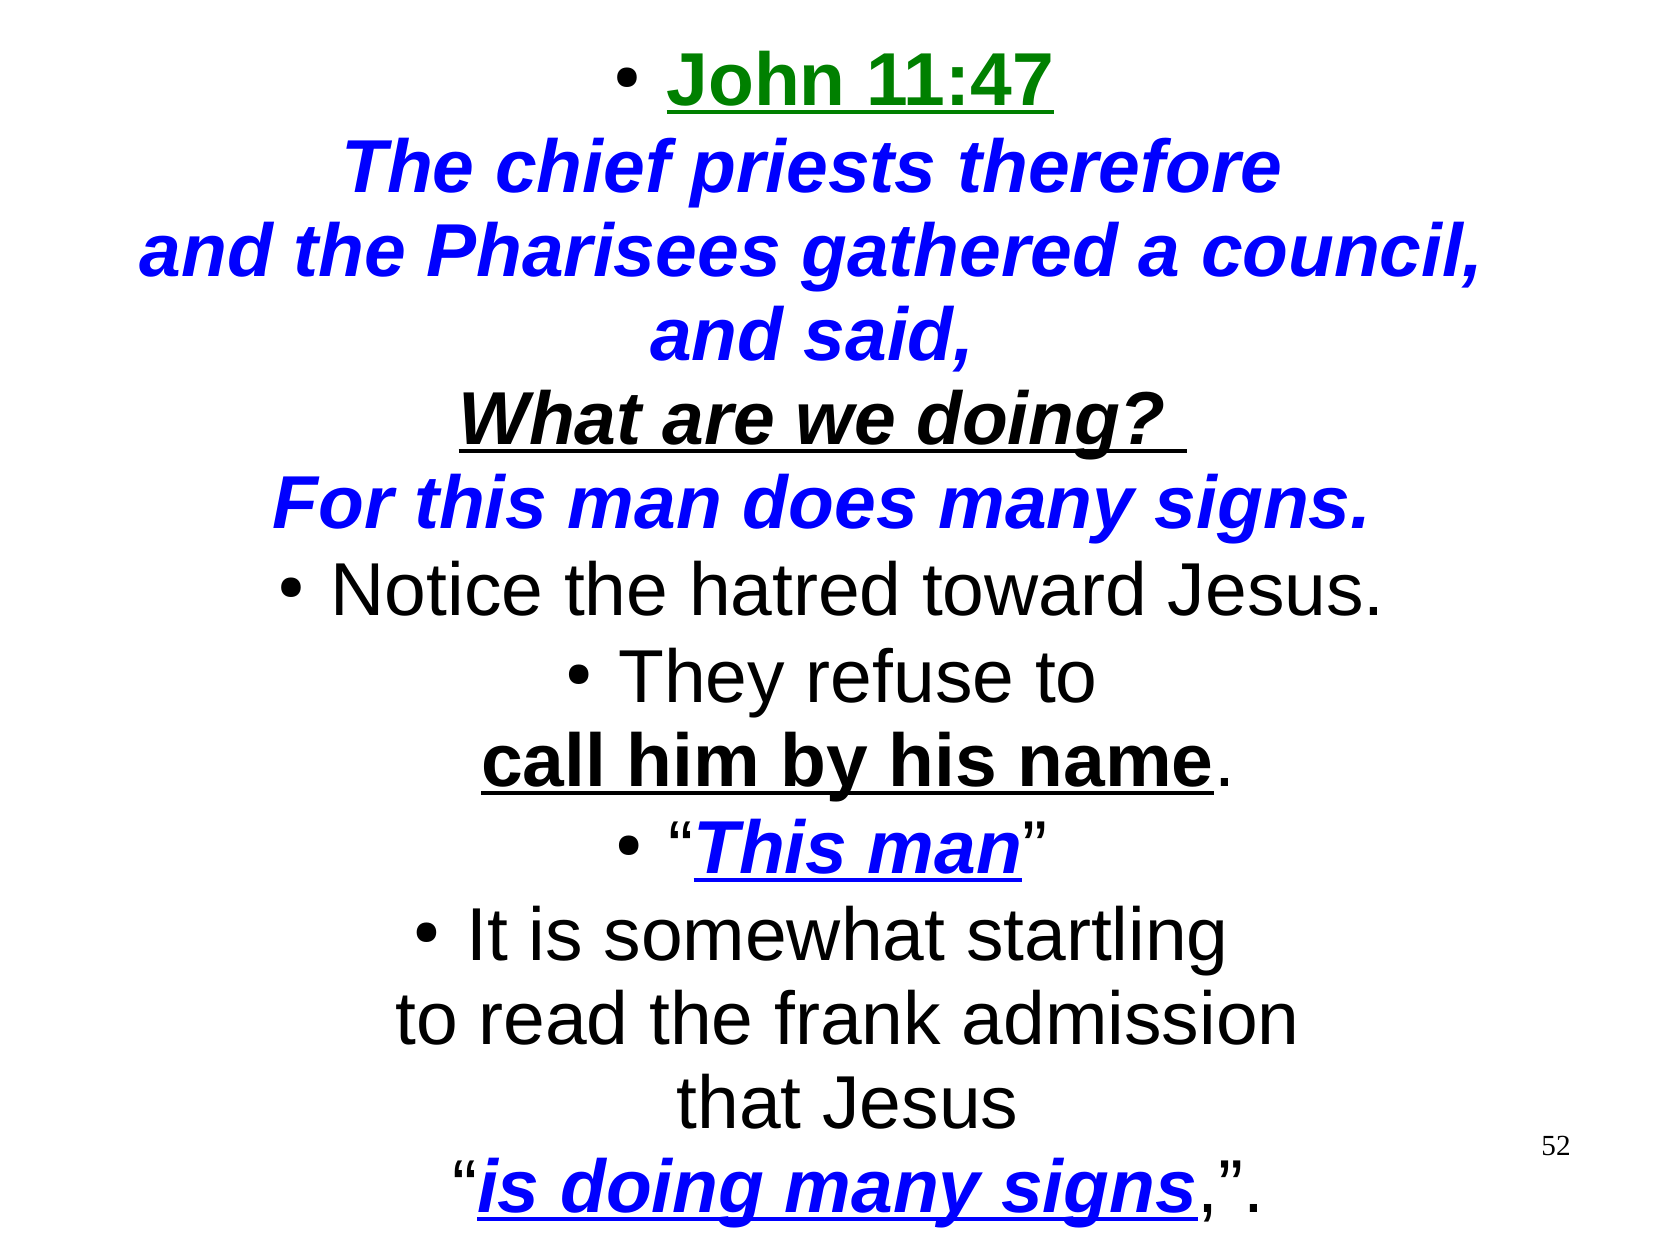

# John 11:47
The chief priests therefore
and the Pharisees gathered a council,
and said,
What are we doing?
For this man does many signs.
Notice the hatred toward Jesus.
They refuse to
call him by his name.
“This man”
It is somewhat startling
to read the frank admission
that Jesus
“is doing many signs,”.
52